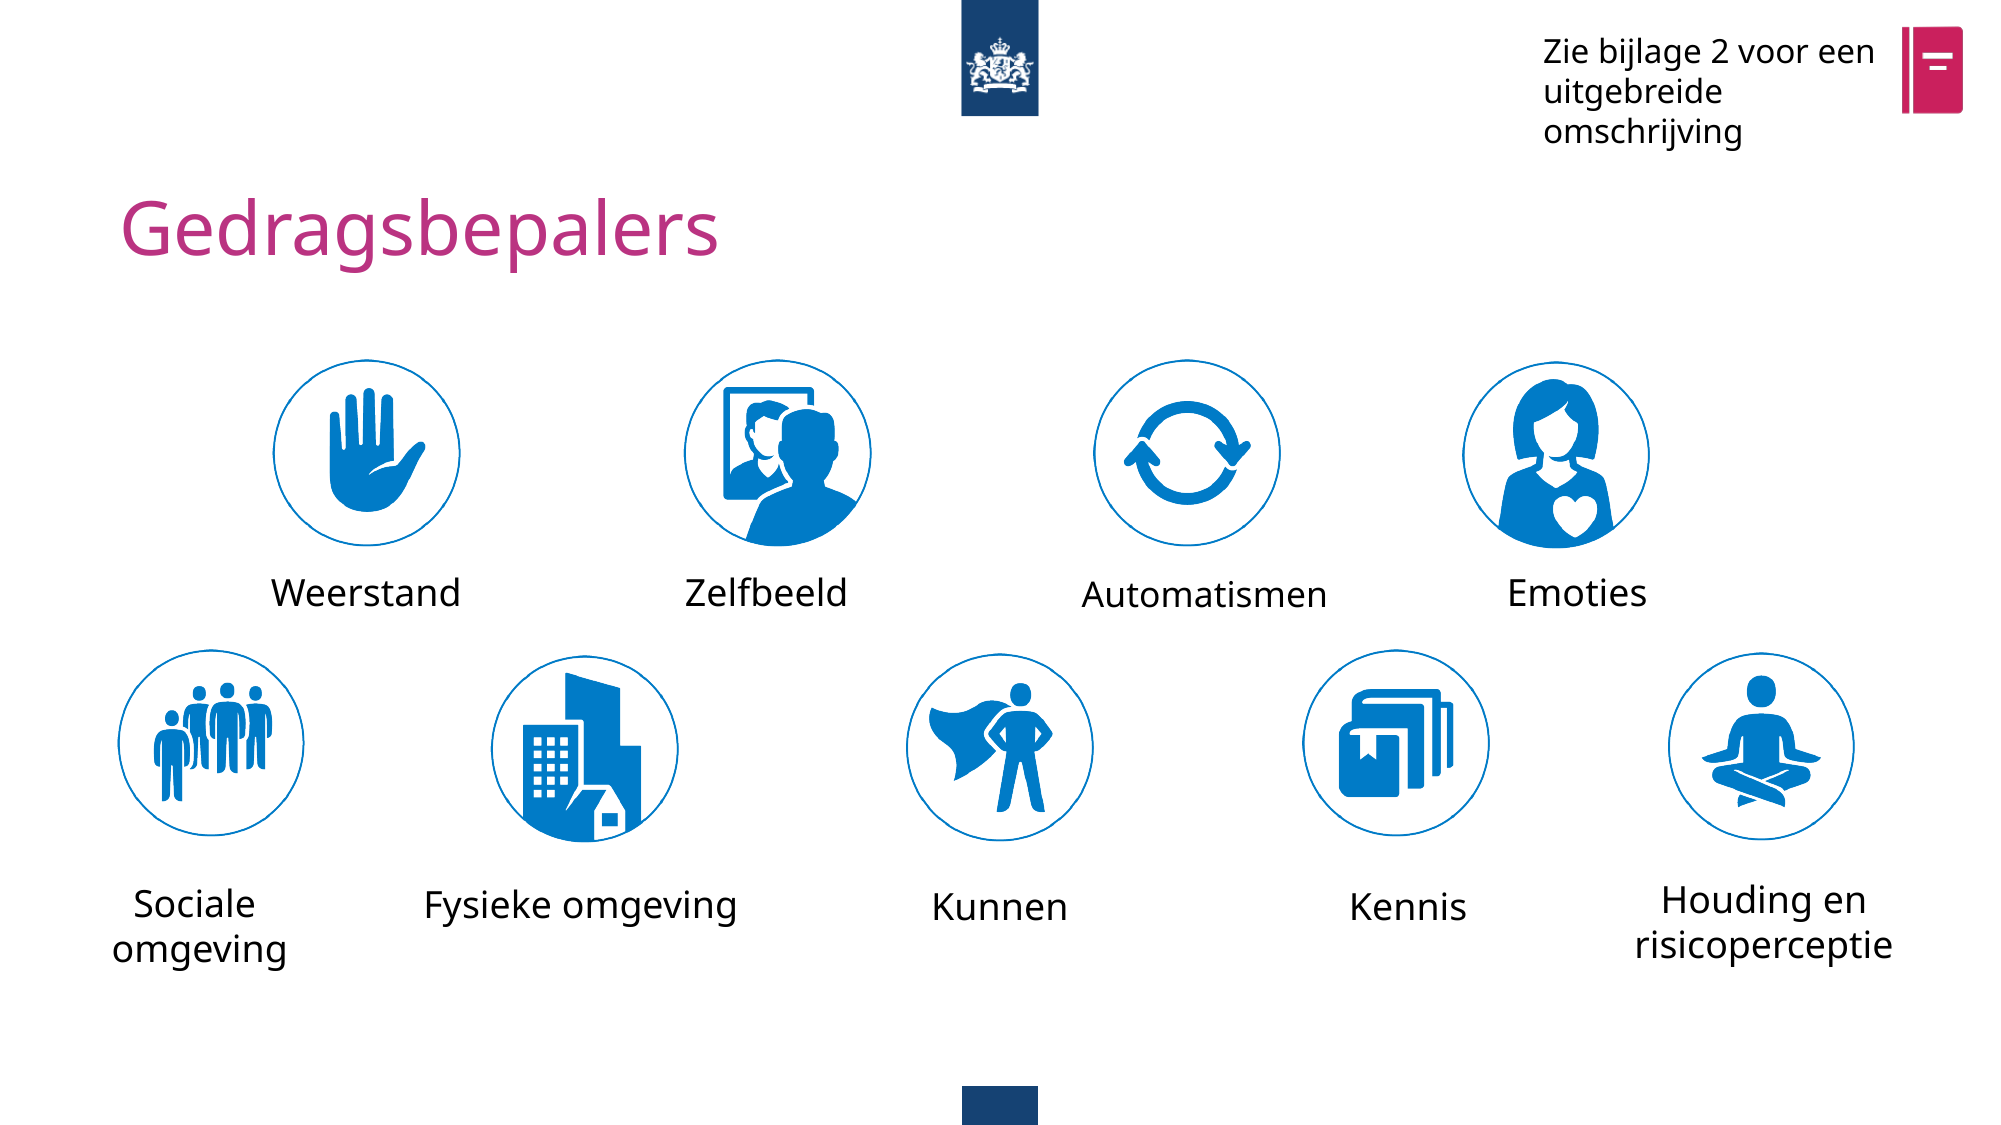

Zie bijlage 2 voor een uitgebreide omschrijving
# Gedragsbepalers
Weerstand
Zelfbeeld
Emoties
Automatismen
Houding en risicoperceptie
Sociale
omgeving
Fysieke omgeving
Kunnen
Kennis